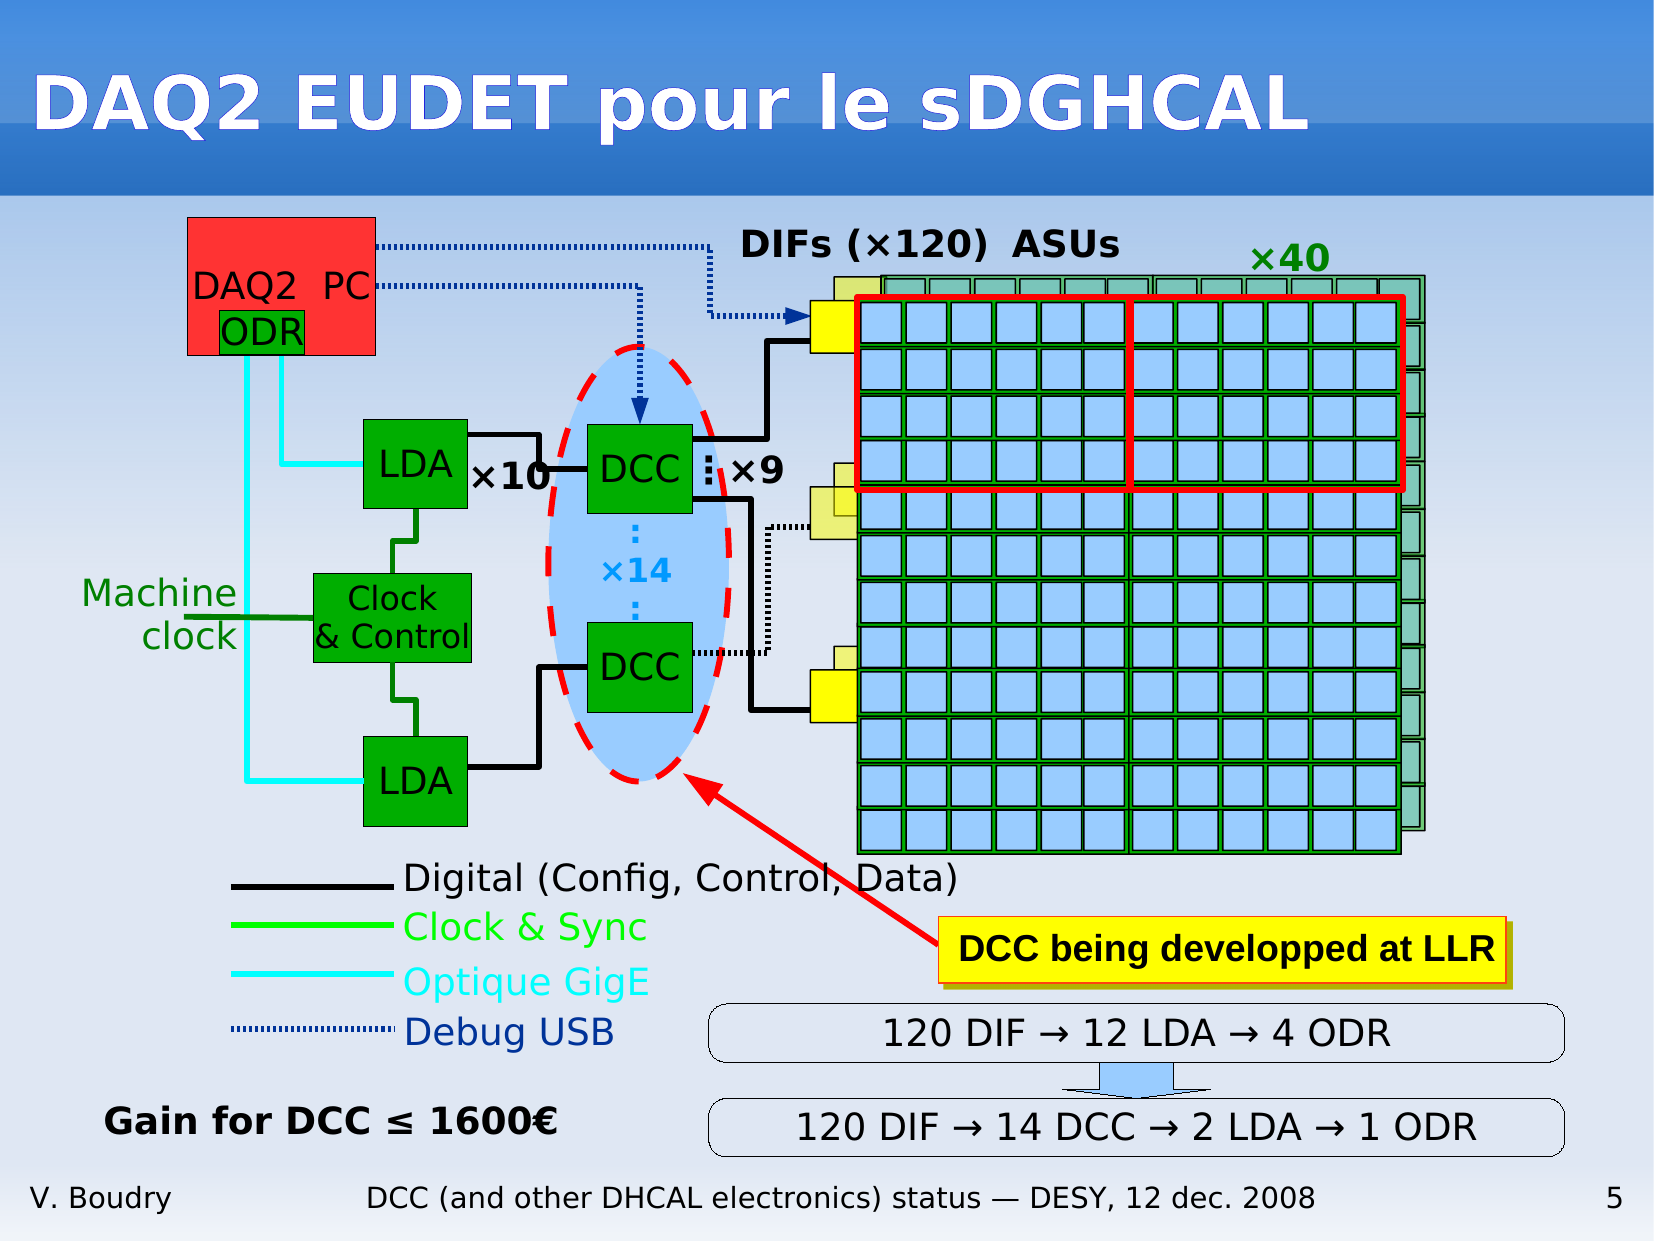

# DAQ2 EUDET pour le sDGHCAL
DIFs (×120)
ASUs
DAQ2 PC
×40
ODR
LDA
DCC
⋮×9
×10
:
×14
:
Clock
& Control
DCC
LDA
Digital (Config, Control, Data)
Clock & Sync
Optique GigE
Debug USB
Machine
clock
 DCC being developped at LLR
120 DIF → 12 LDA → 4 ODR
Gain for DCC ≤ 1600€
120 DIF → 14 DCC → 2 LDA → 1 ODR
DCC (and other DHCAL electronics) status — DESY, 12 dec. 2008
5